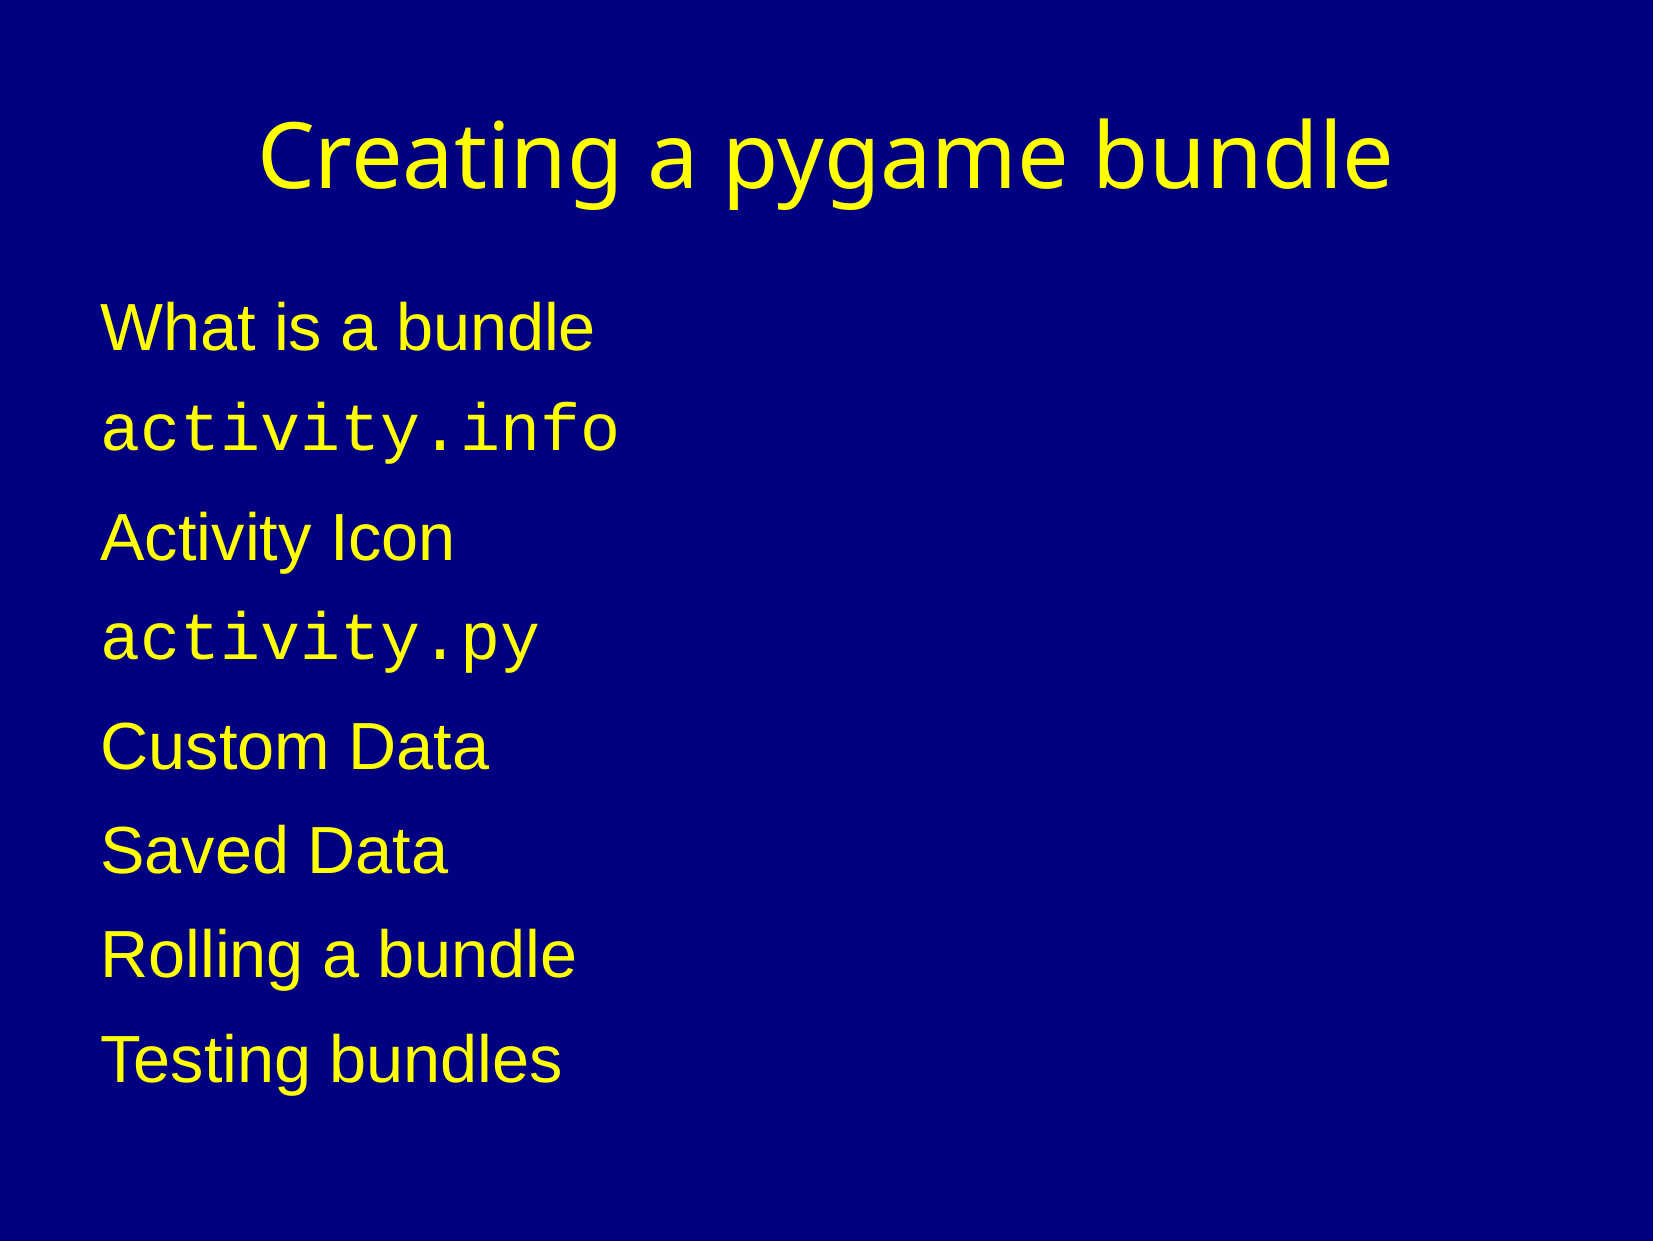

# Creating a pygame bundle
What is a bundle
activity.info
Activity Icon
activity.py
Custom Data
Saved Data
Rolling a bundle
Testing bundles